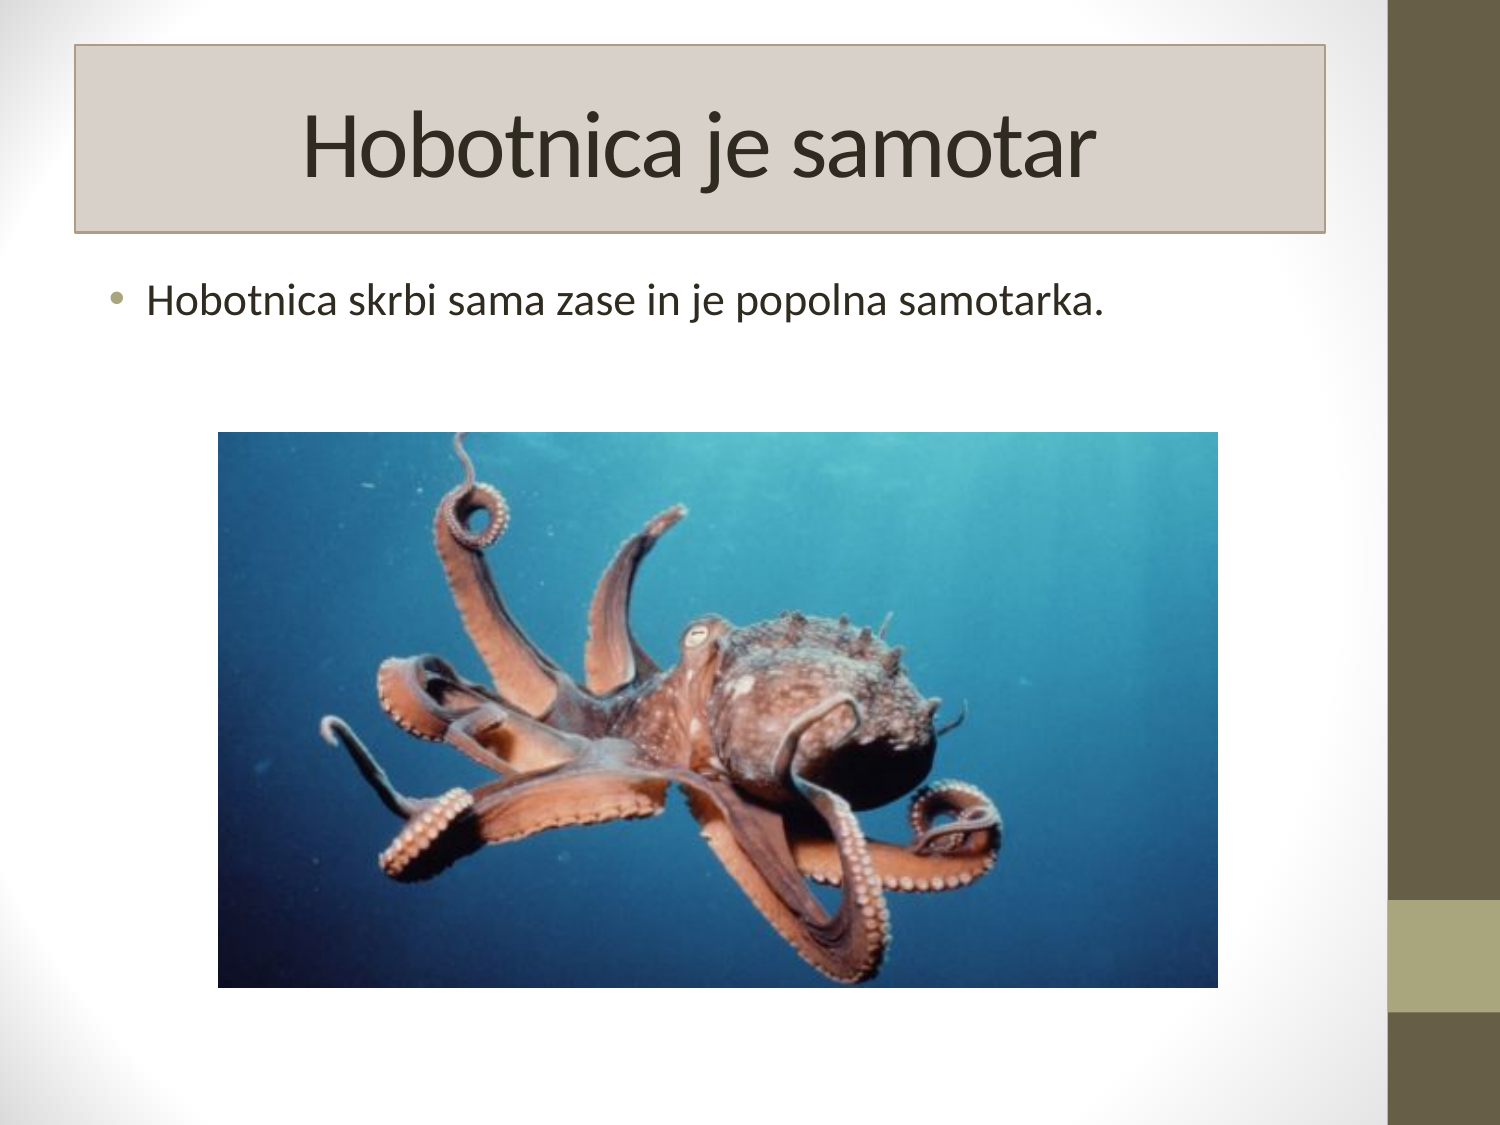

# Hobotnica je samotar
Hobotnica skrbi sama zase in je popolna samotarka.